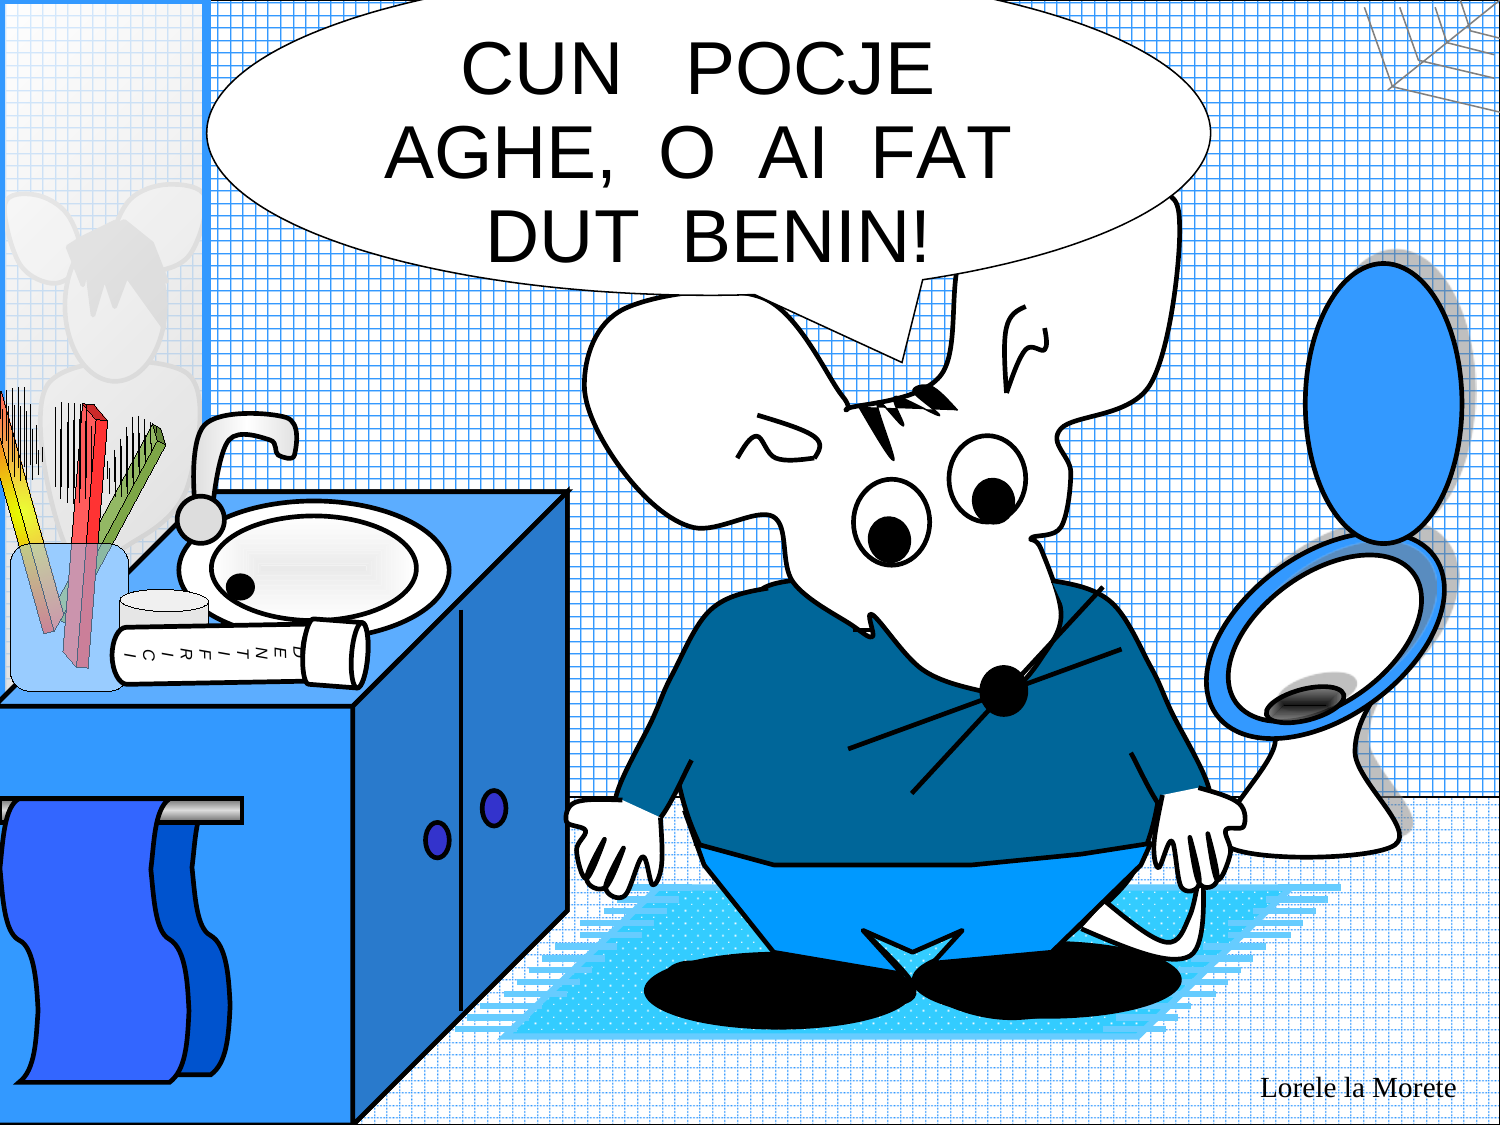

CUN POCJE AGHE, O AI FAT DUT BENIN!
D
E
N
T
I
F
R
I
C
I
 Lorele la Morete